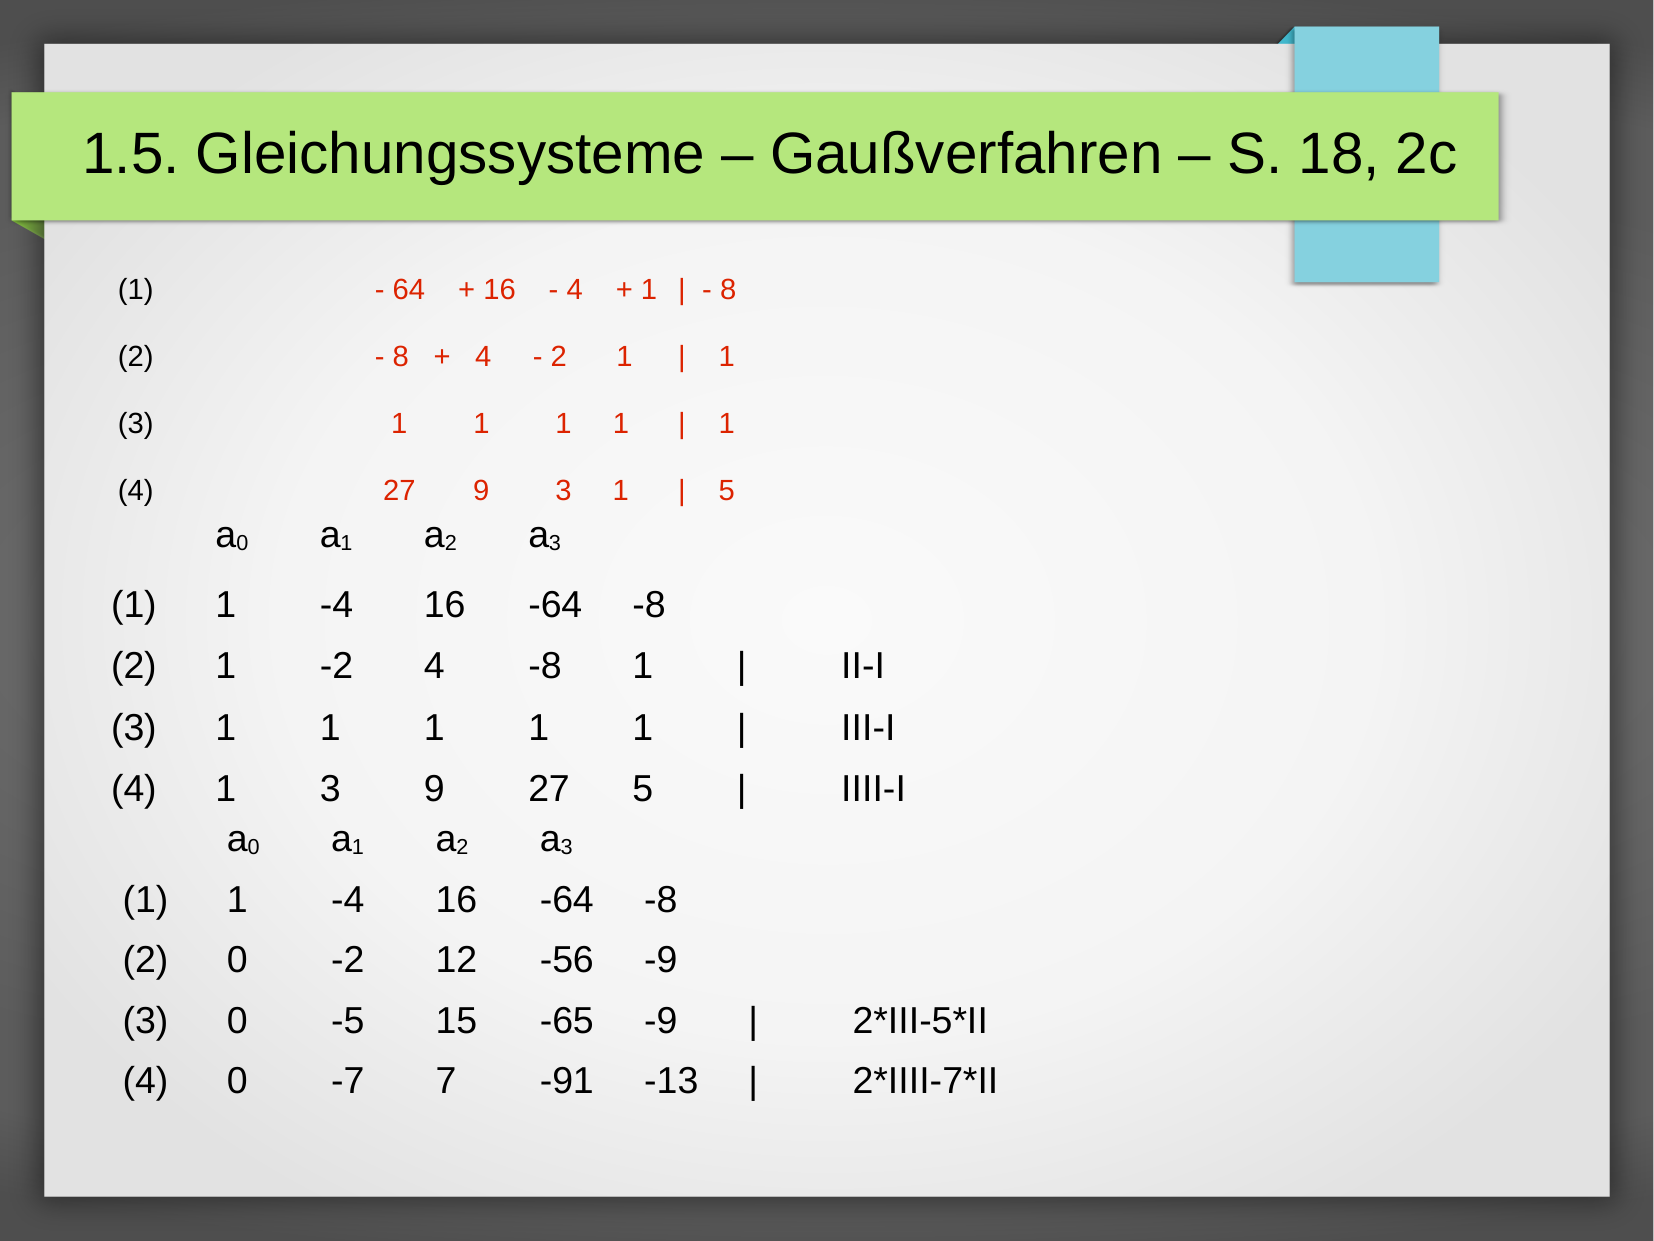

# 1.5. Gleichungssysteme – Gaußverfahren – S. 18, 2c
 		 	- 64 + 16 - 4 + 1	 | - 8
 			- 8 + 4 - 2 1 	 | 1
 			 1 1 1 1 	 | 1
 		 	 27 9 3 1 	 | 5
| | a0 | a1 | a2 | a3 | | | |
| --- | --- | --- | --- | --- | --- | --- | --- |
| (1) | 1 | -4 | 16 | -64 | -8 | | |
| (2) | 1 | -2 | 4 | -8 | 1 | | | II-I |
| (3) | 1 | 1 | 1 | 1 | 1 | | | III-I |
| (4) | 1 | 3 | 9 | 27 | 5 | | | IIII-I |
| | a0 | a1 | a2 | a3 | | | |
| --- | --- | --- | --- | --- | --- | --- | --- |
| (1) | 1 | -4 | 16 | -64 | -8 | | |
| (2) | 0 | -2 | 12 | -56 | -9 | | |
| (3) | 0 | -5 | 15 | -65 | -9 | | | 2\*III-5\*II |
| (4) | 0 | -7 | 7 | -91 | -13 | | | 2\*IIII-7\*II |